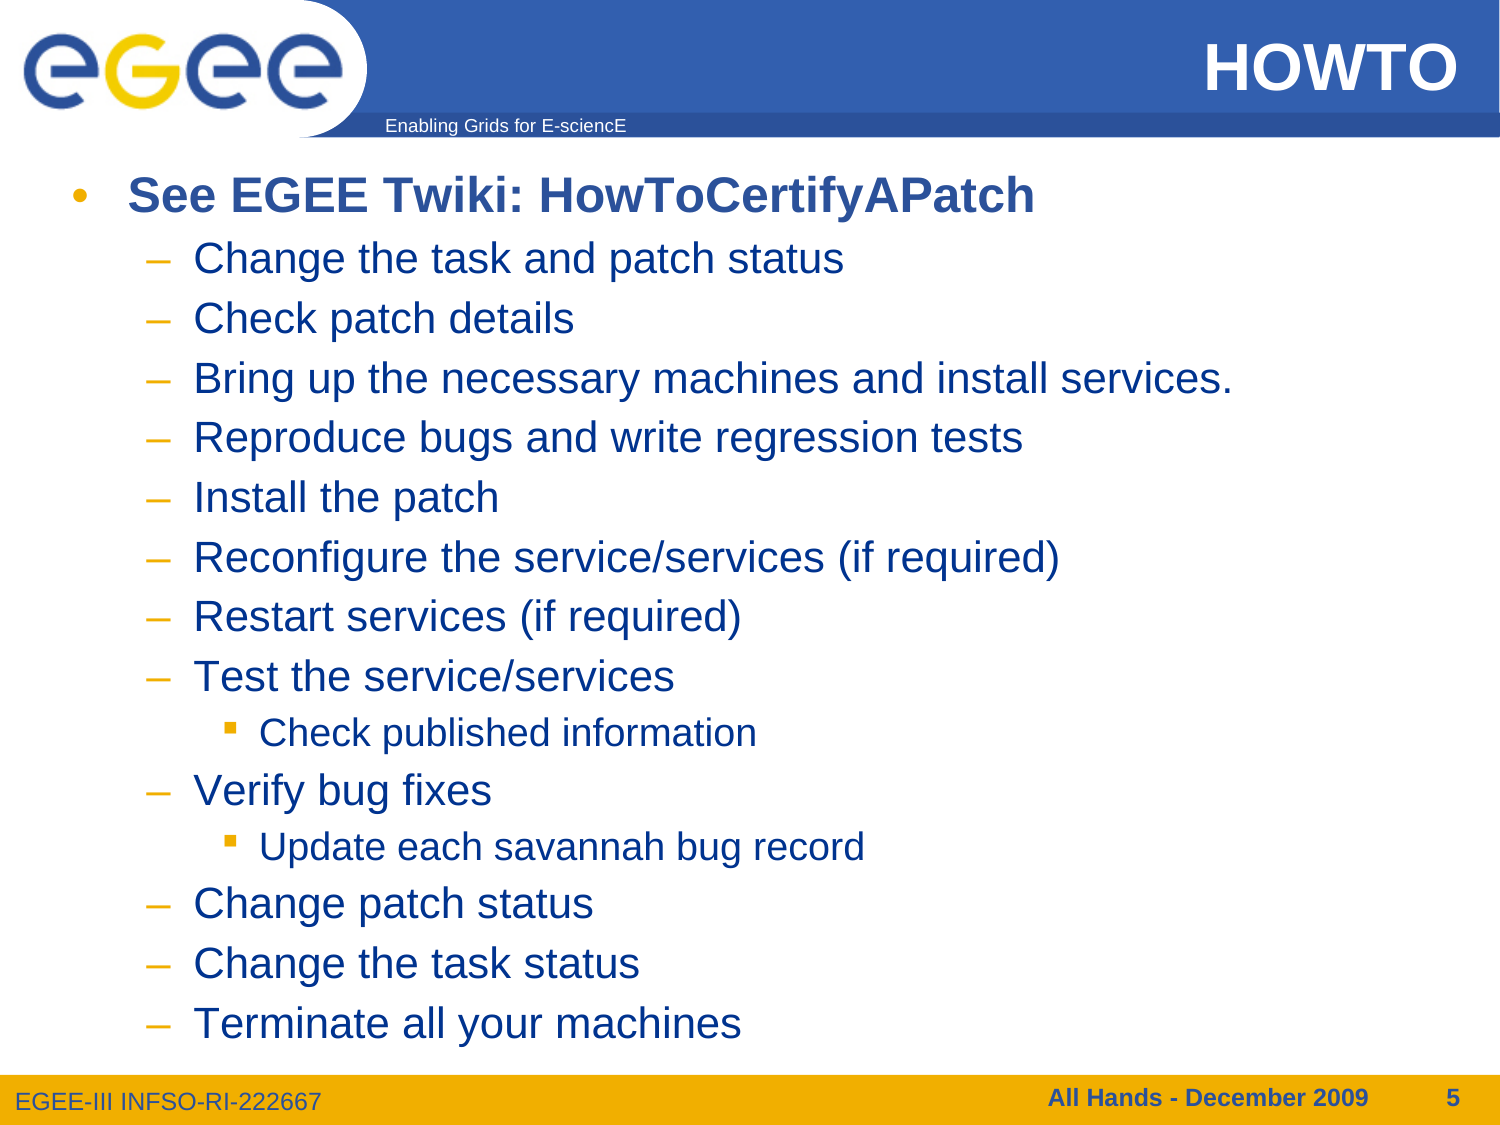

# HOWTO
See EGEE Twiki: HowToCertifyAPatch
Change the task and patch status
Check patch details
Bring up the necessary machines and install services.
Reproduce bugs and write regression tests
Install the patch
Reconfigure the service/services (if required)
Restart services (if required)
Test the service/services
Check published information
Verify bug fixes
Update each savannah bug record
Change patch status
Change the task status
Terminate all your machines
All Hands - December 2009
5